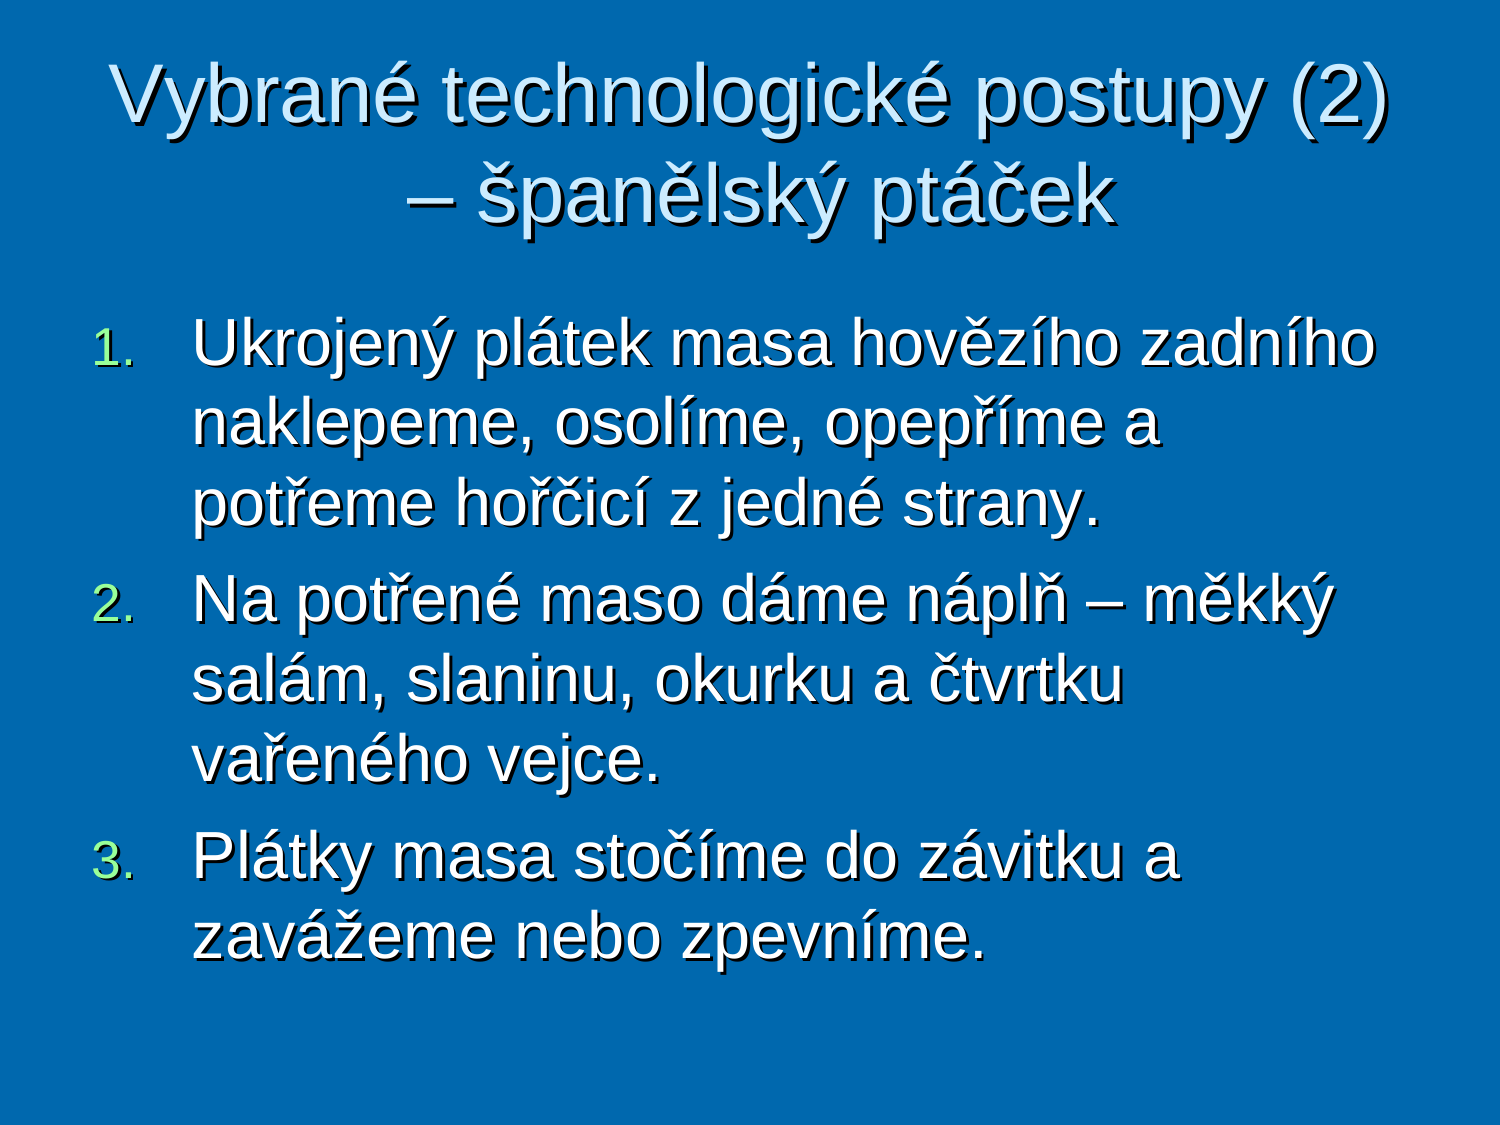

# Vybrané technologické postupy (2) – španělský ptáček
Ukrojený plátek masa hovězího zadního naklepeme, osolíme, opepříme a potřeme hořčicí z jedné strany.
Na potřené maso dáme náplň – měkký salám, slaninu, okurku a čtvrtku vařeného vejce.
Plátky masa stočíme do závitku a zavážeme nebo zpevníme.